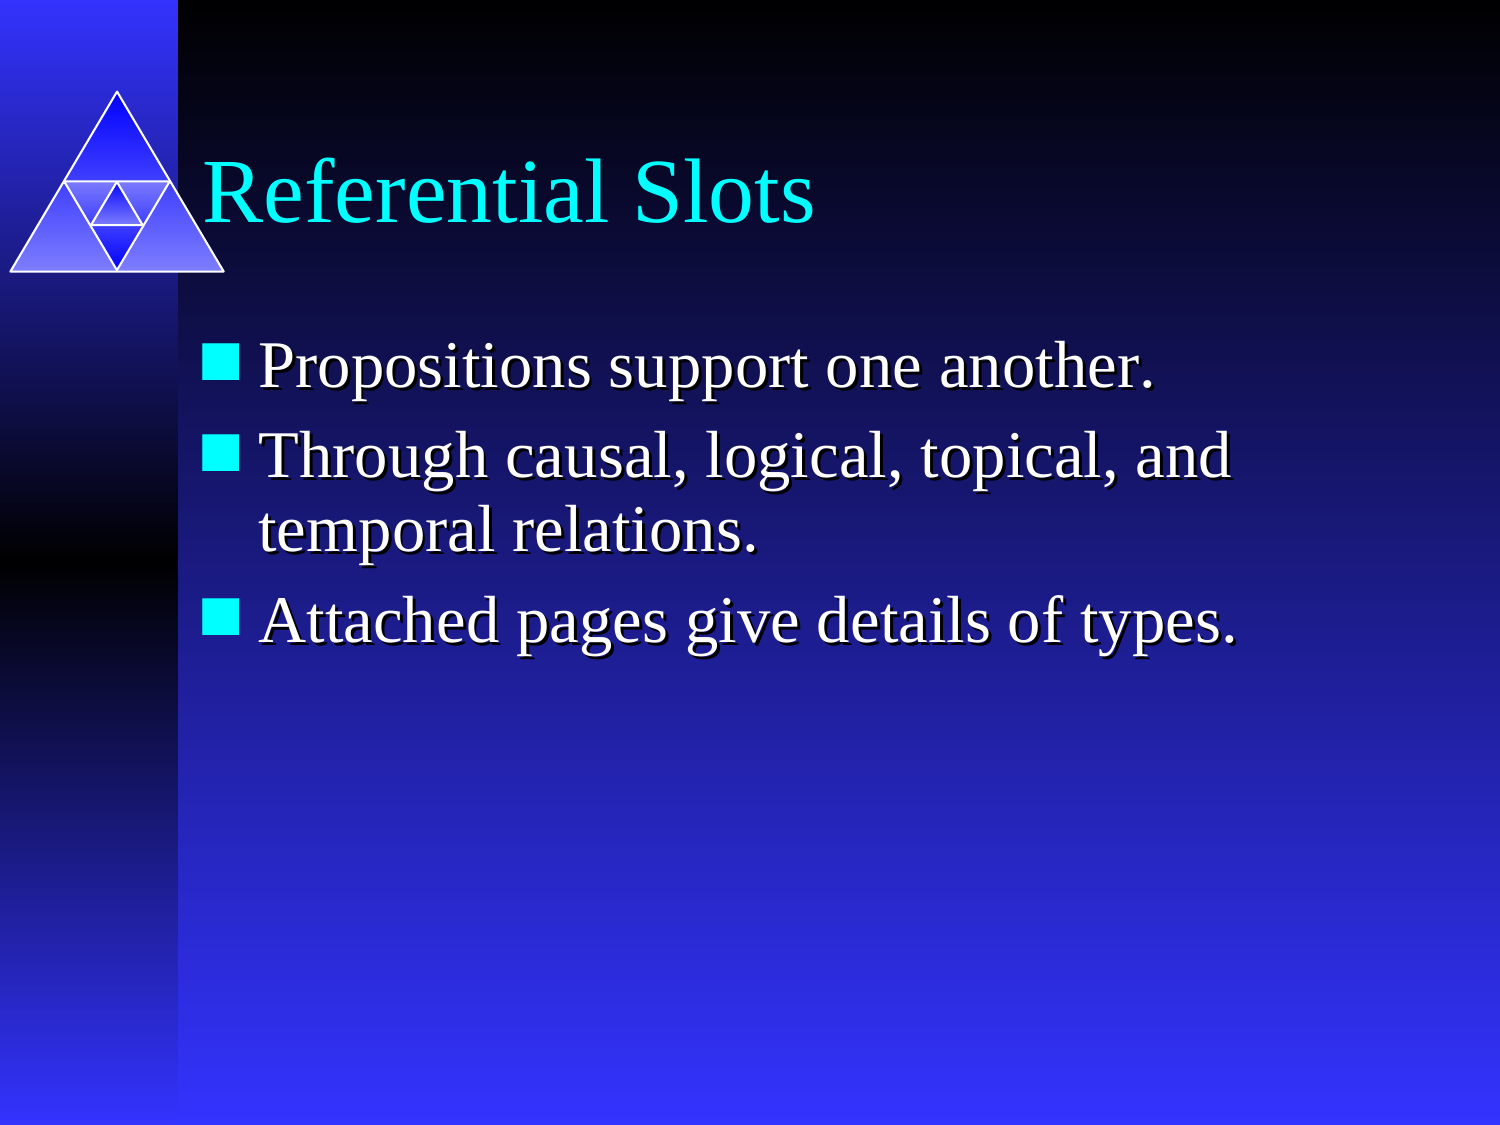

# Referential Slots
Propositions support one another.
Through causal, logical, topical, and temporal relations.
Attached pages give details of types.